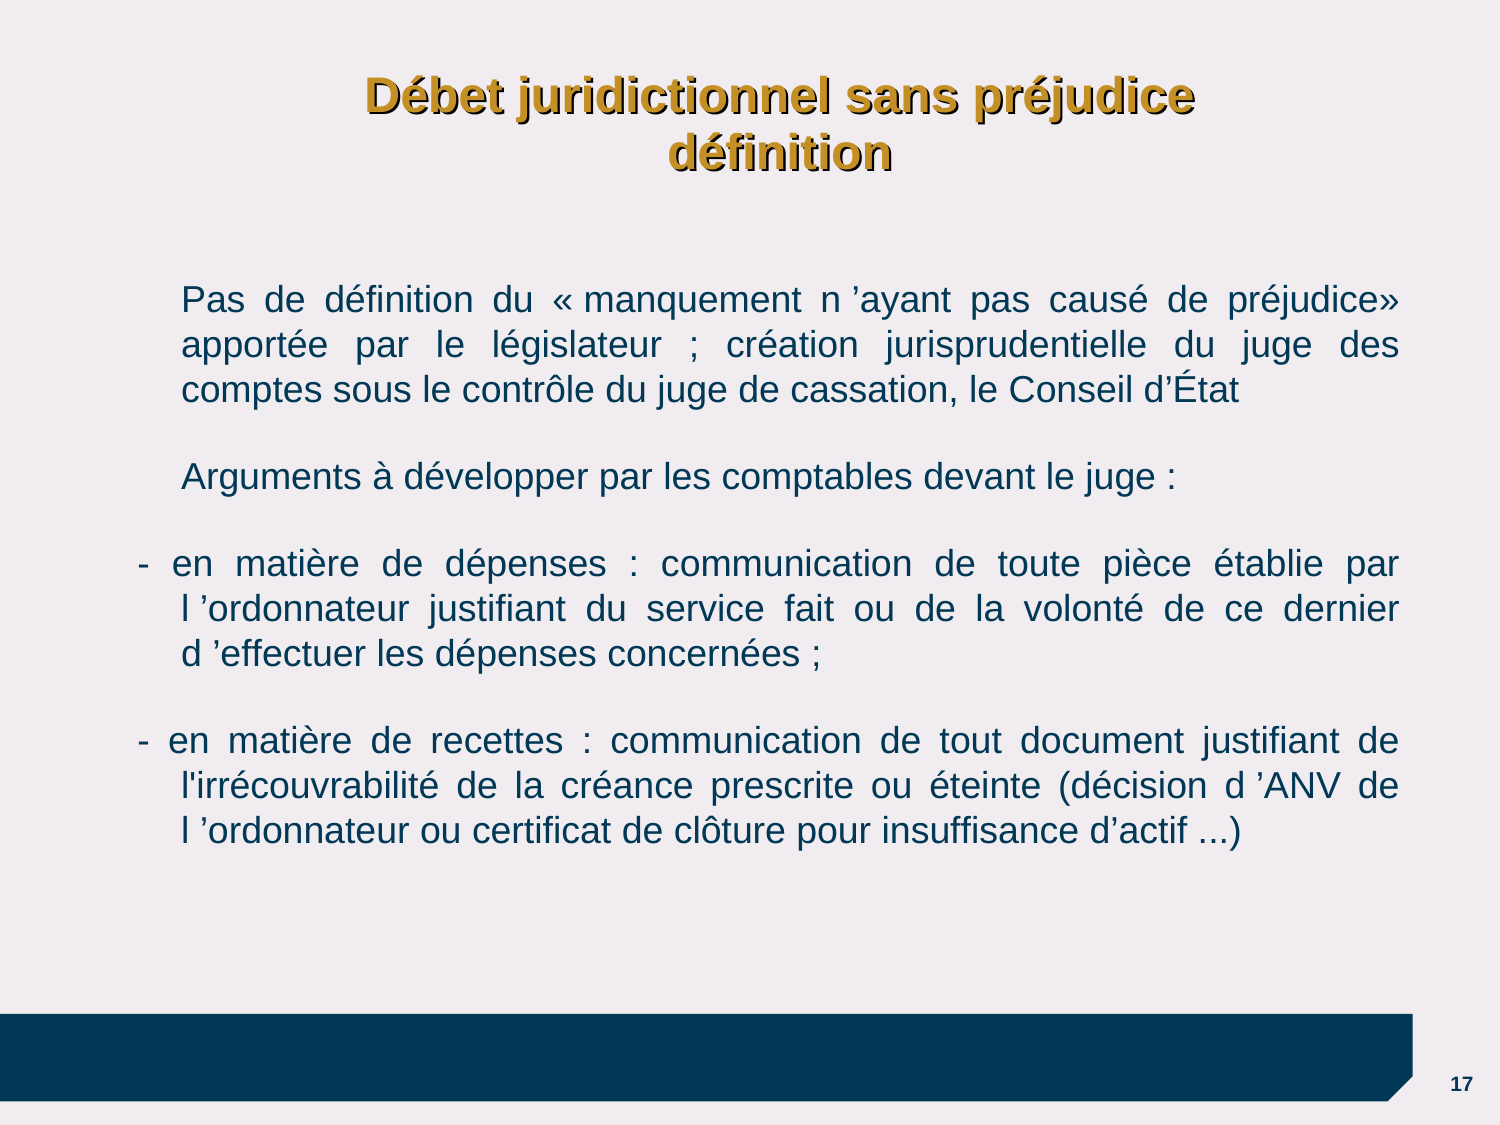

# Débet juridictionnel sans préjudice définition
	Pas de définition du « manquement n ’ayant pas causé de préjudice» apportée par le législateur ; création jurisprudentielle du juge des comptes sous le contrôle du juge de cassation, le Conseil d’État
 	Arguments à développer par les comptables devant le juge :
- en matière de dépenses : communication de toute pièce établie par l ’ordonnateur justifiant du service fait ou de la volonté de ce dernier d ’effectuer les dépenses concernées ;
- en matière de recettes : communication de tout document justifiant de l'irrécouvrabilité de la créance prescrite ou éteinte (décision d ’ANV de l ’ordonnateur ou certificat de clôture pour insuffisance d’actif ...)